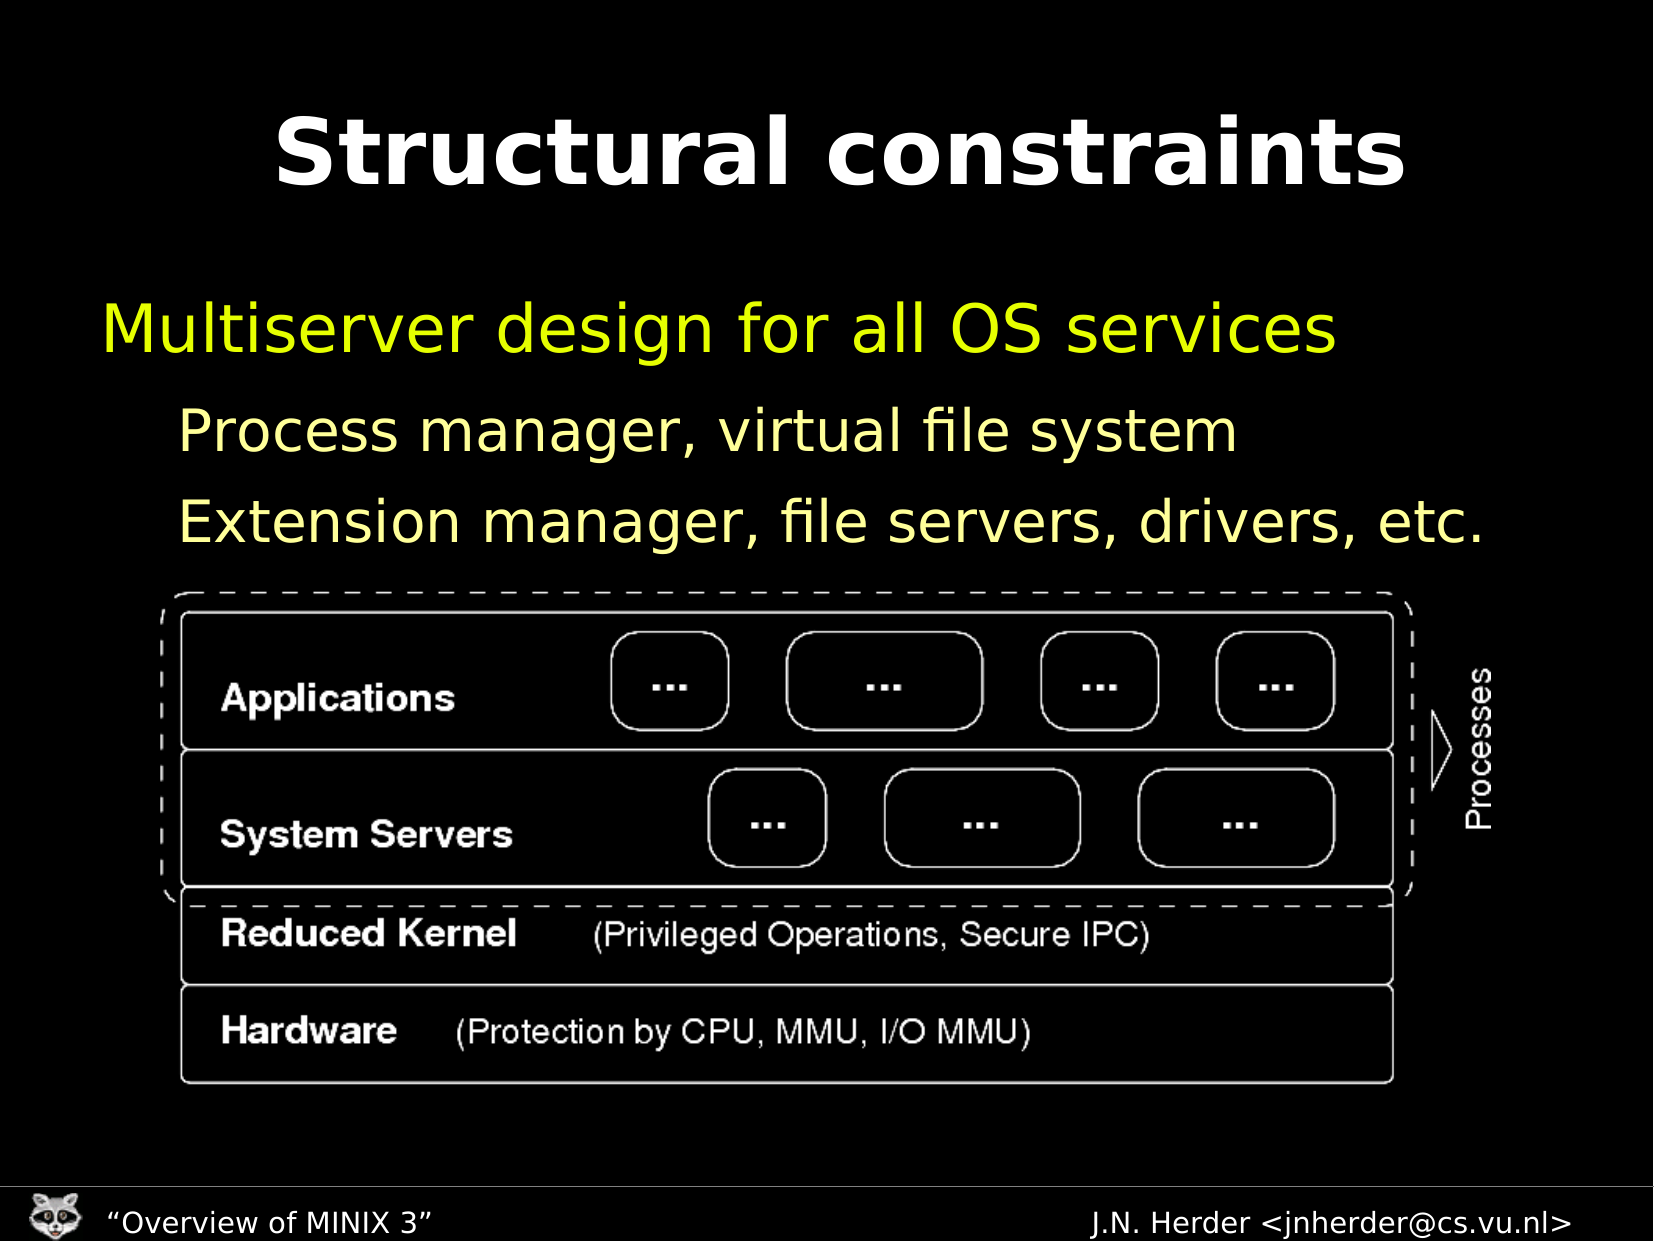

# Structural constraints
Multiserver design for all OS services
Process manager, virtual file system
Extension manager, file servers, drivers, etc.